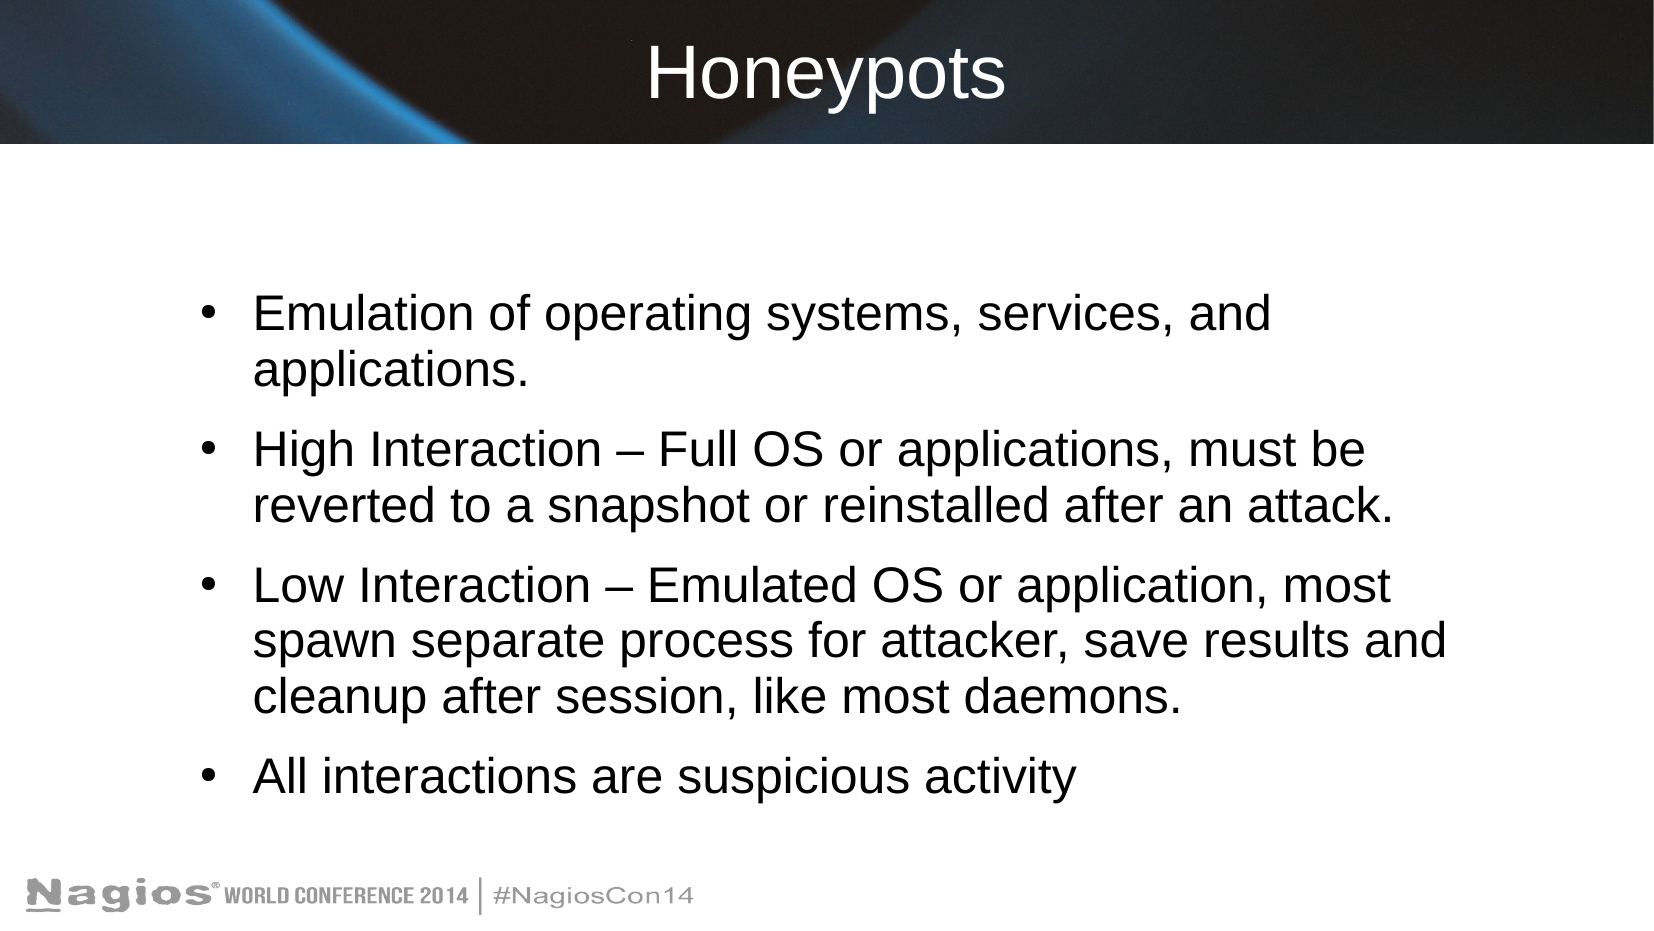

# Honeypots
Emulation of operating systems, services, and applications.
High Interaction – Full OS or applications, must be reverted to a snapshot or reinstalled after an attack.
Low Interaction – Emulated OS or application, most spawn separate process for attacker, save results and cleanup after session, like most daemons.
All interactions are suspicious activity